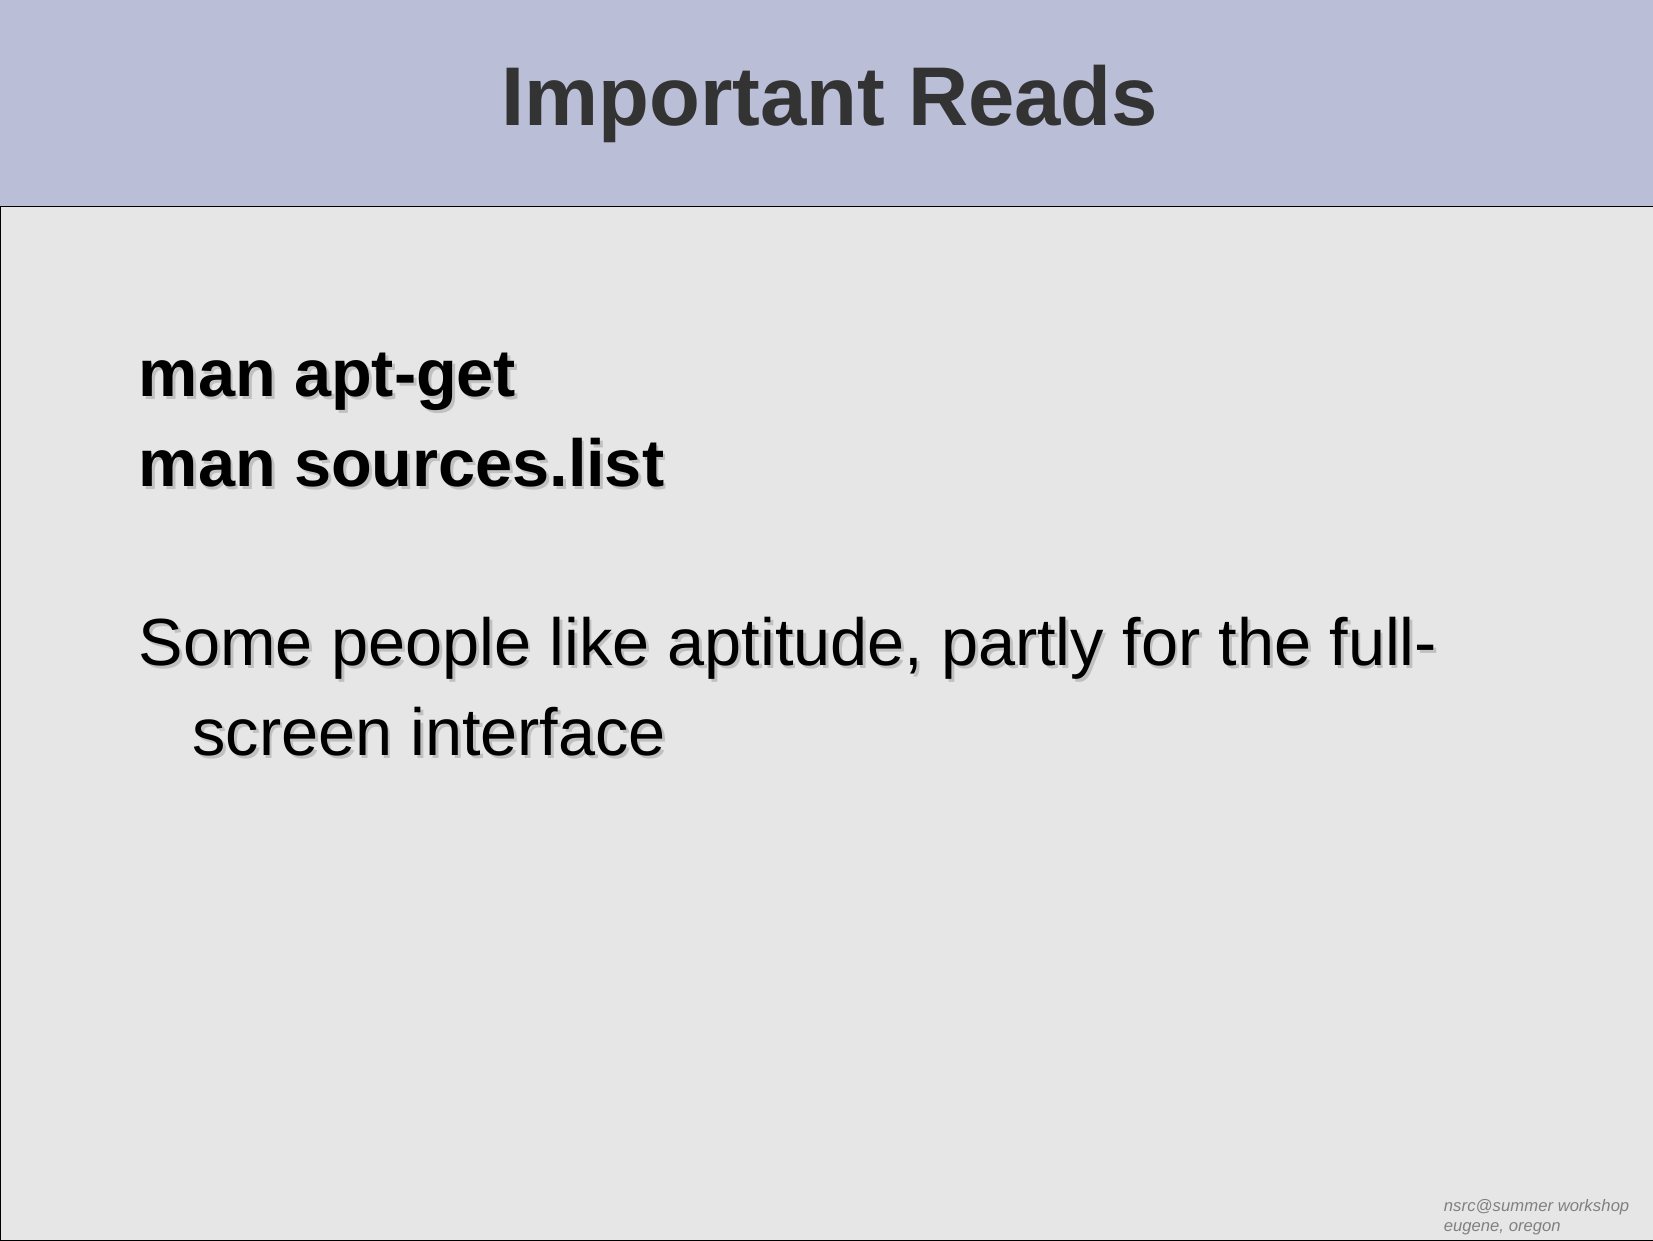

Important Reads
# man apt-get
man sources.list
Some people like aptitude, partly for the full-screen interface